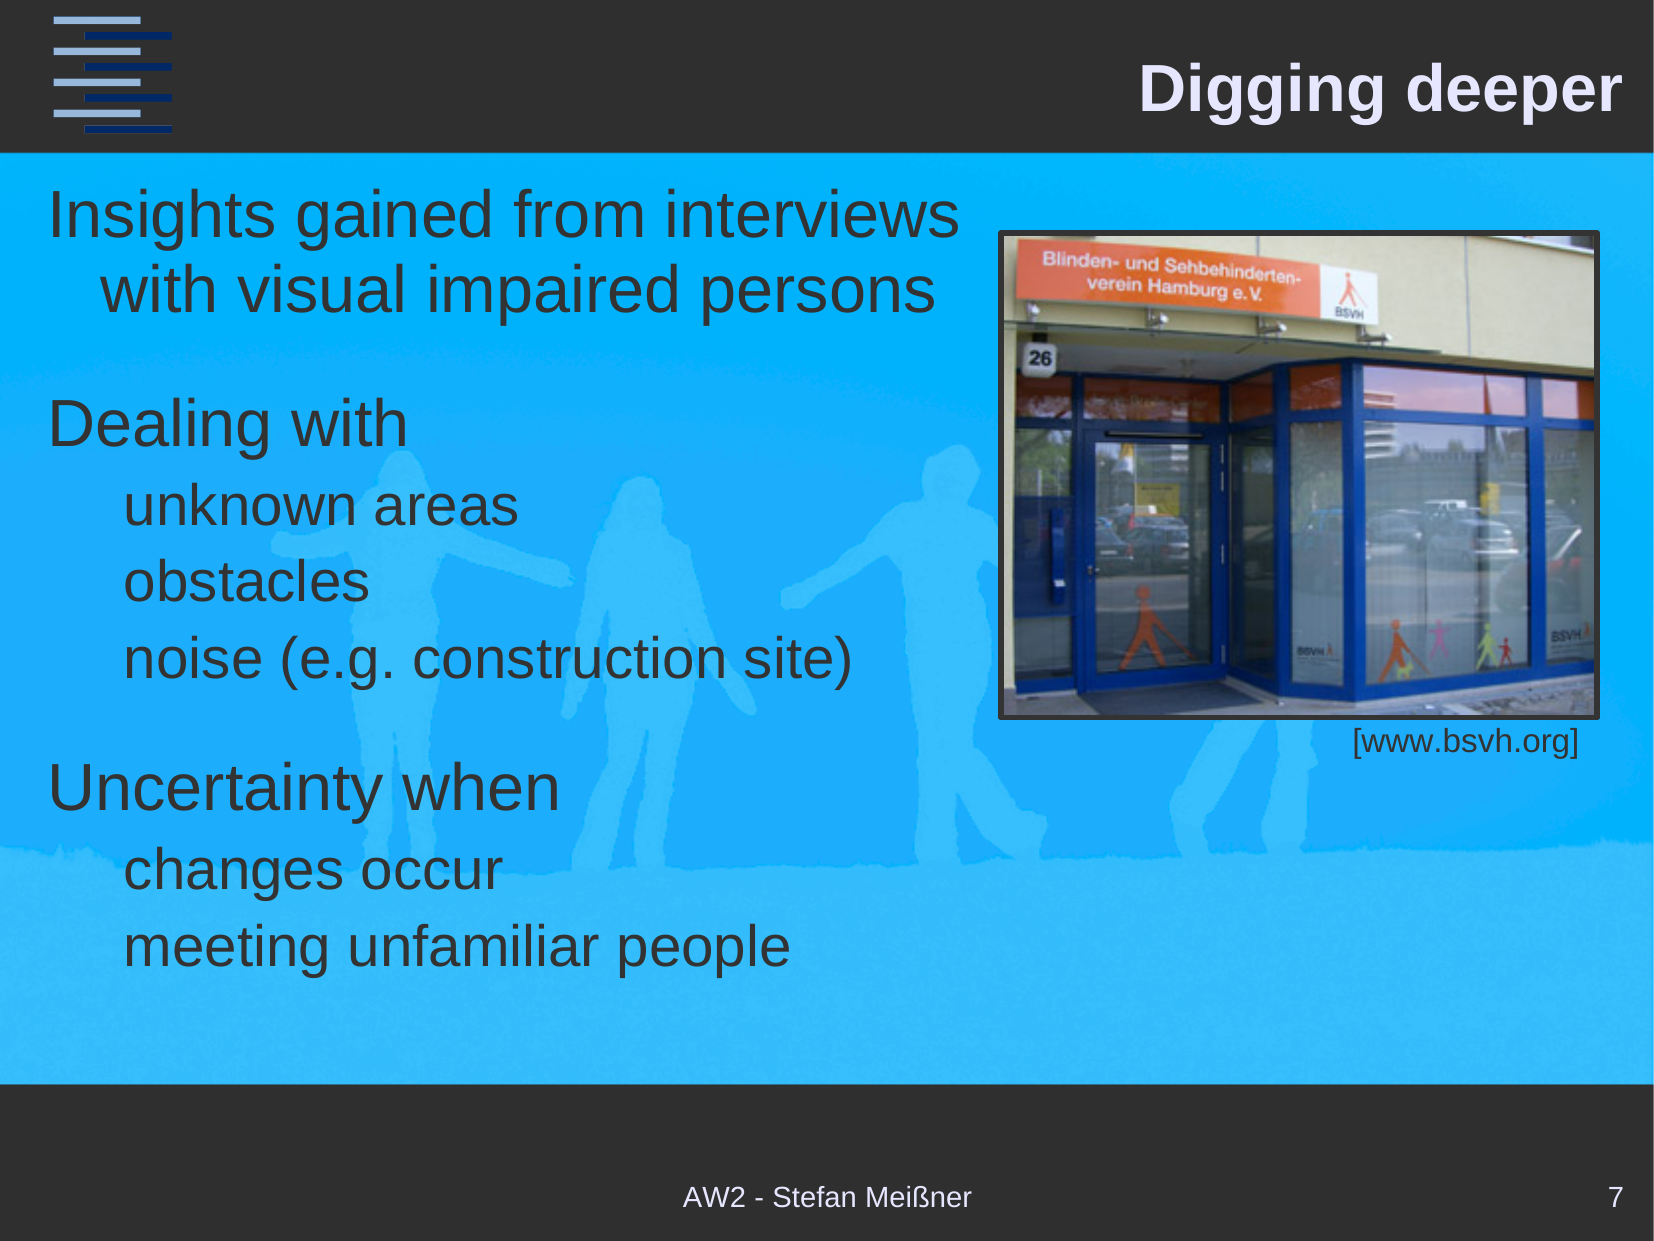

# Digging deeper
Insights gained from interviews
with visual impaired persons
Dealing with
unknown areas
obstacles
noise (e.g. construction site)
Uncertainty when
changes occur
meeting unfamiliar people
[www.bsvh.org]
AW2 - Stefan Meißner
7